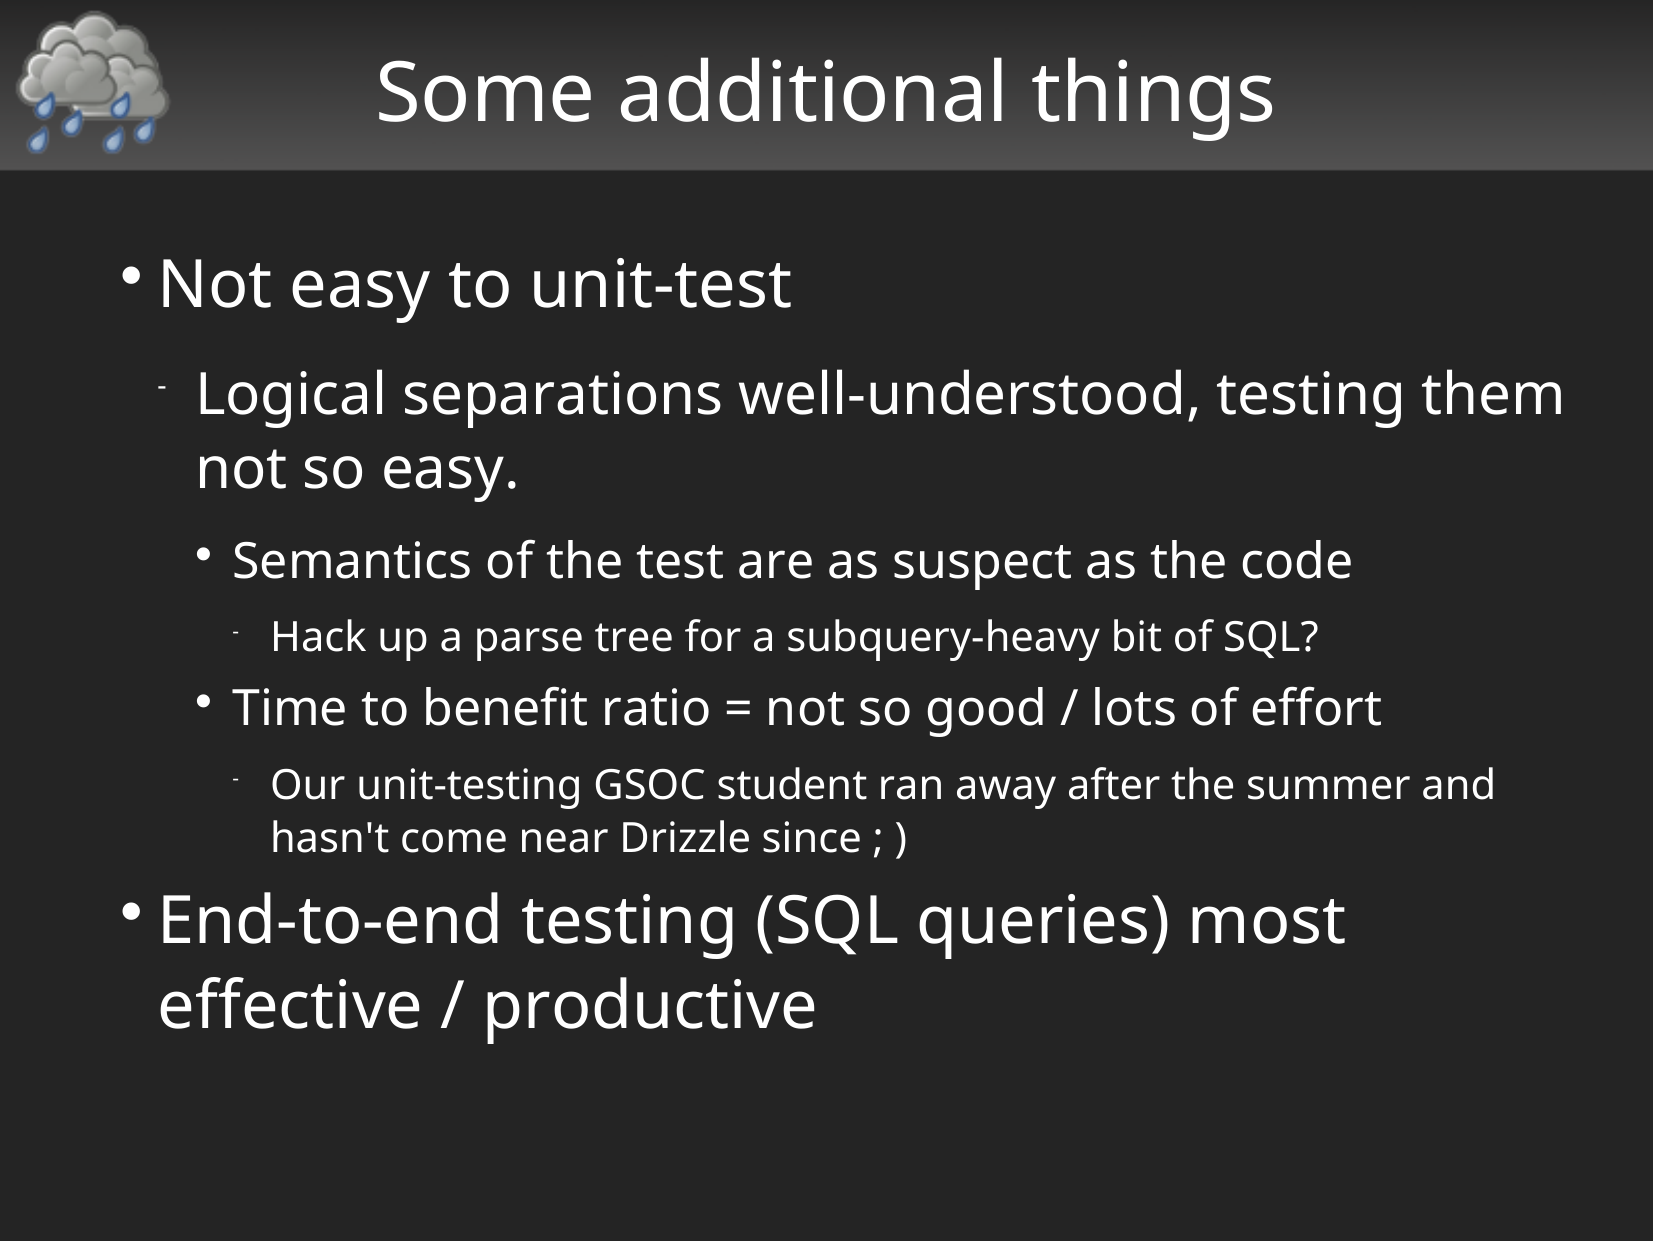

# Some additional things
Not easy to unit-test
Logical separations well-understood, testing them not so easy.
Semantics of the test are as suspect as the code
Hack up a parse tree for a subquery-heavy bit of SQL?
Time to benefit ratio = not so good / lots of effort
Our unit-testing GSOC student ran away after the summer and hasn't come near Drizzle since ; )
End-to-end testing (SQL queries) most effective / productive